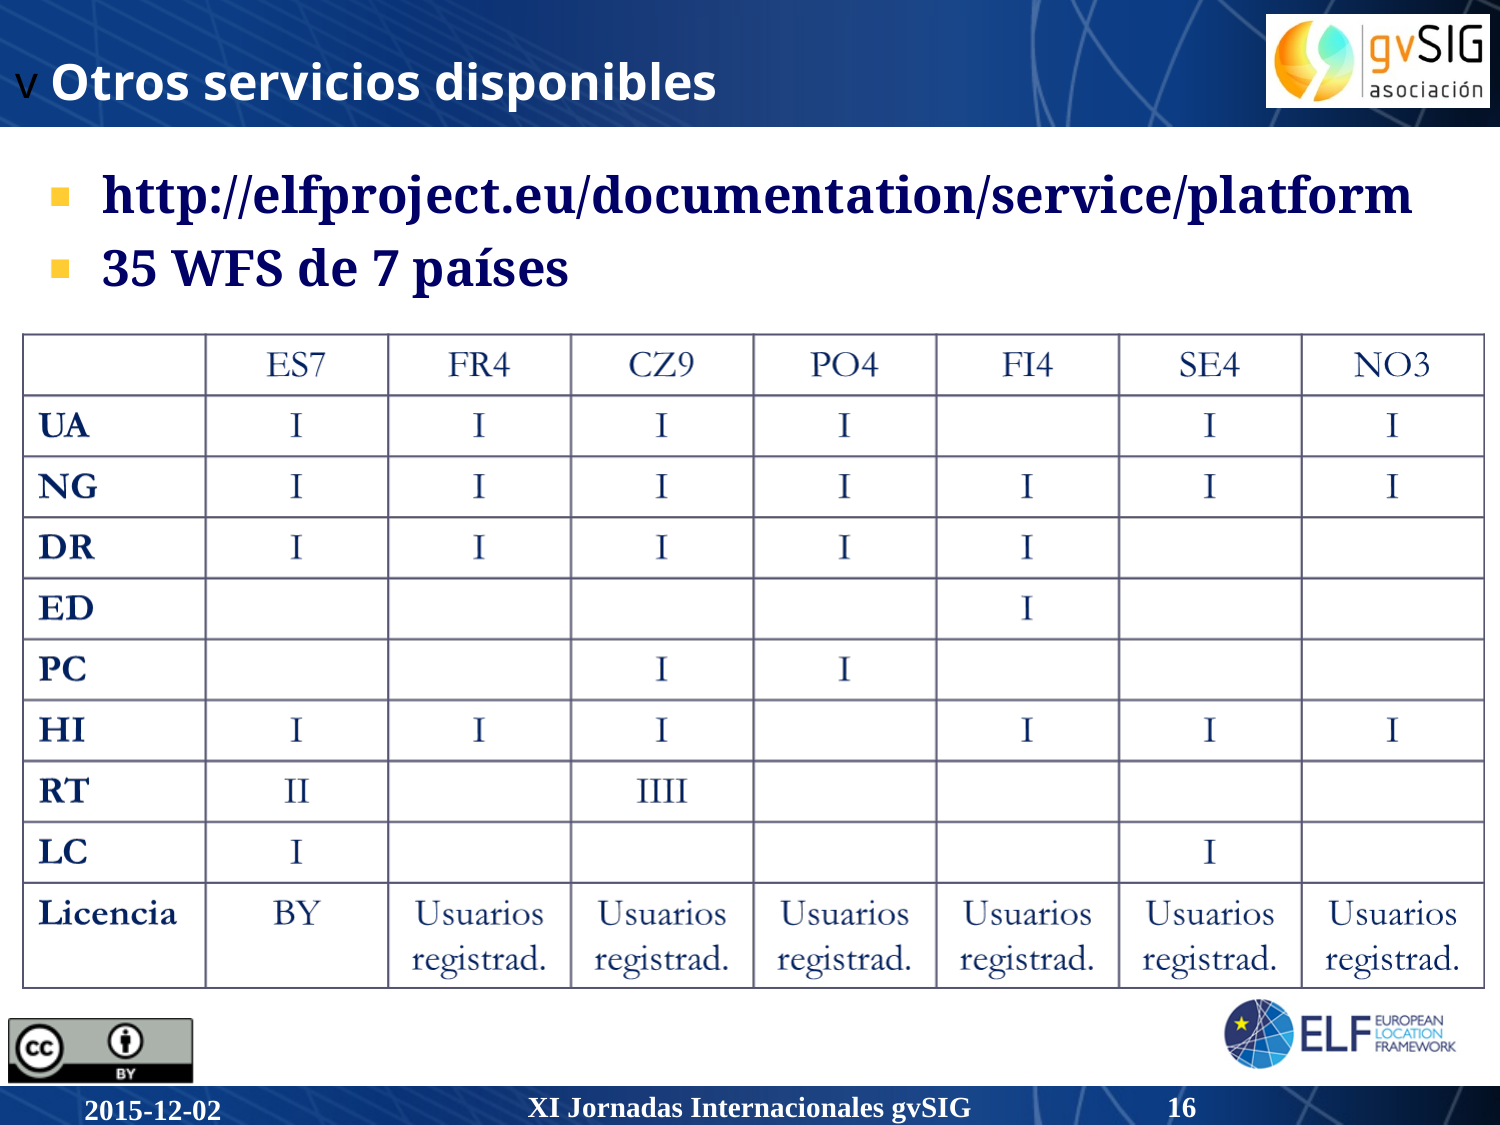

# Otros servicios disponibles
http://elfproject.eu/documentation/service/platform
35 WFS de 7 países